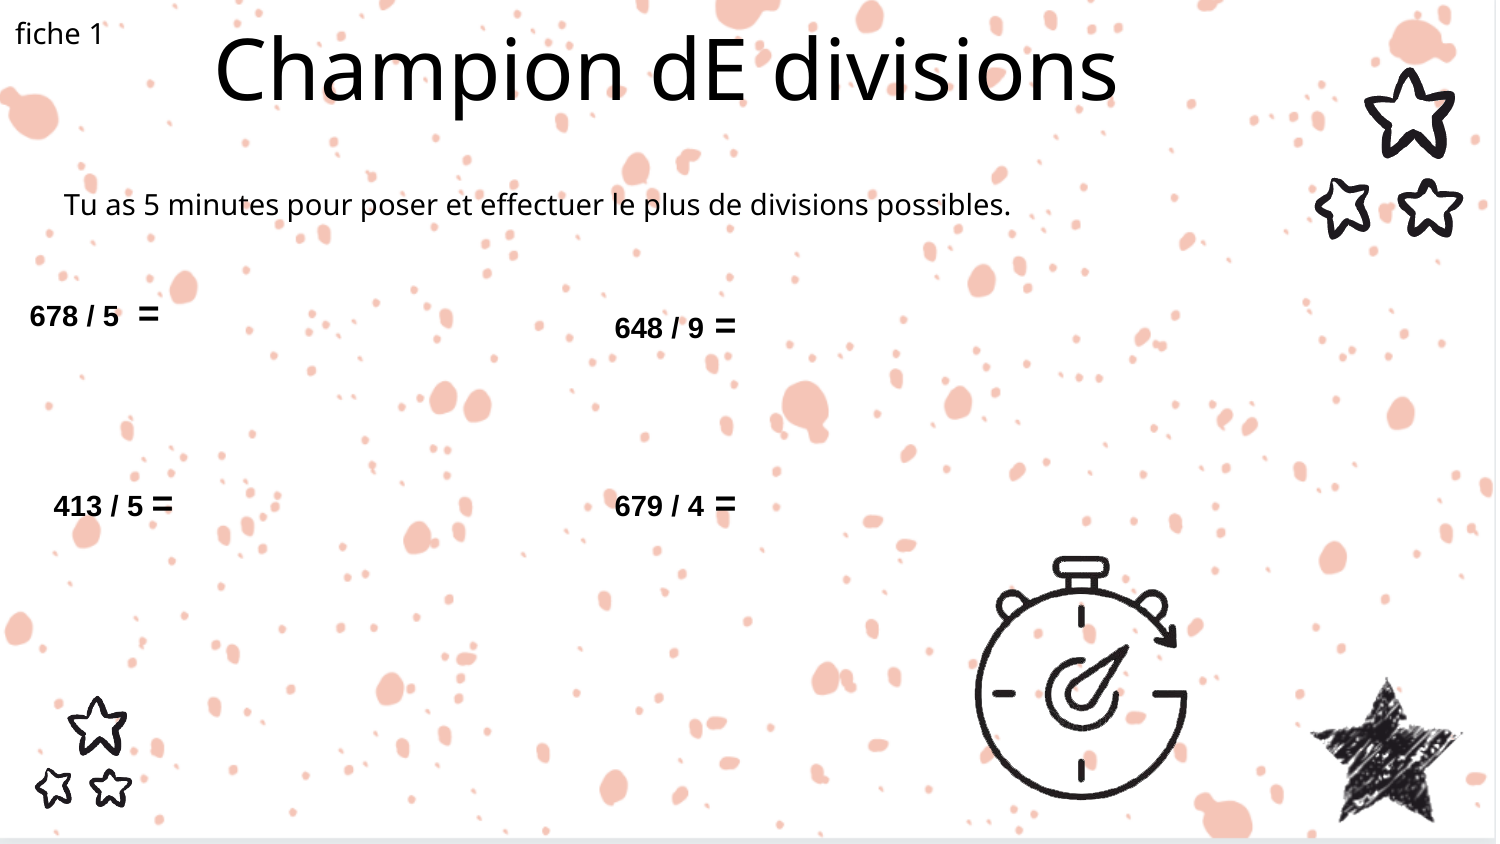

fiche 1
Champion dE divisions
Tu as 5 minutes pour poser et effectuer le plus de divisions possibles.
678 / 5 =
648 / 9 =
413 / 5 =
679 / 4 =